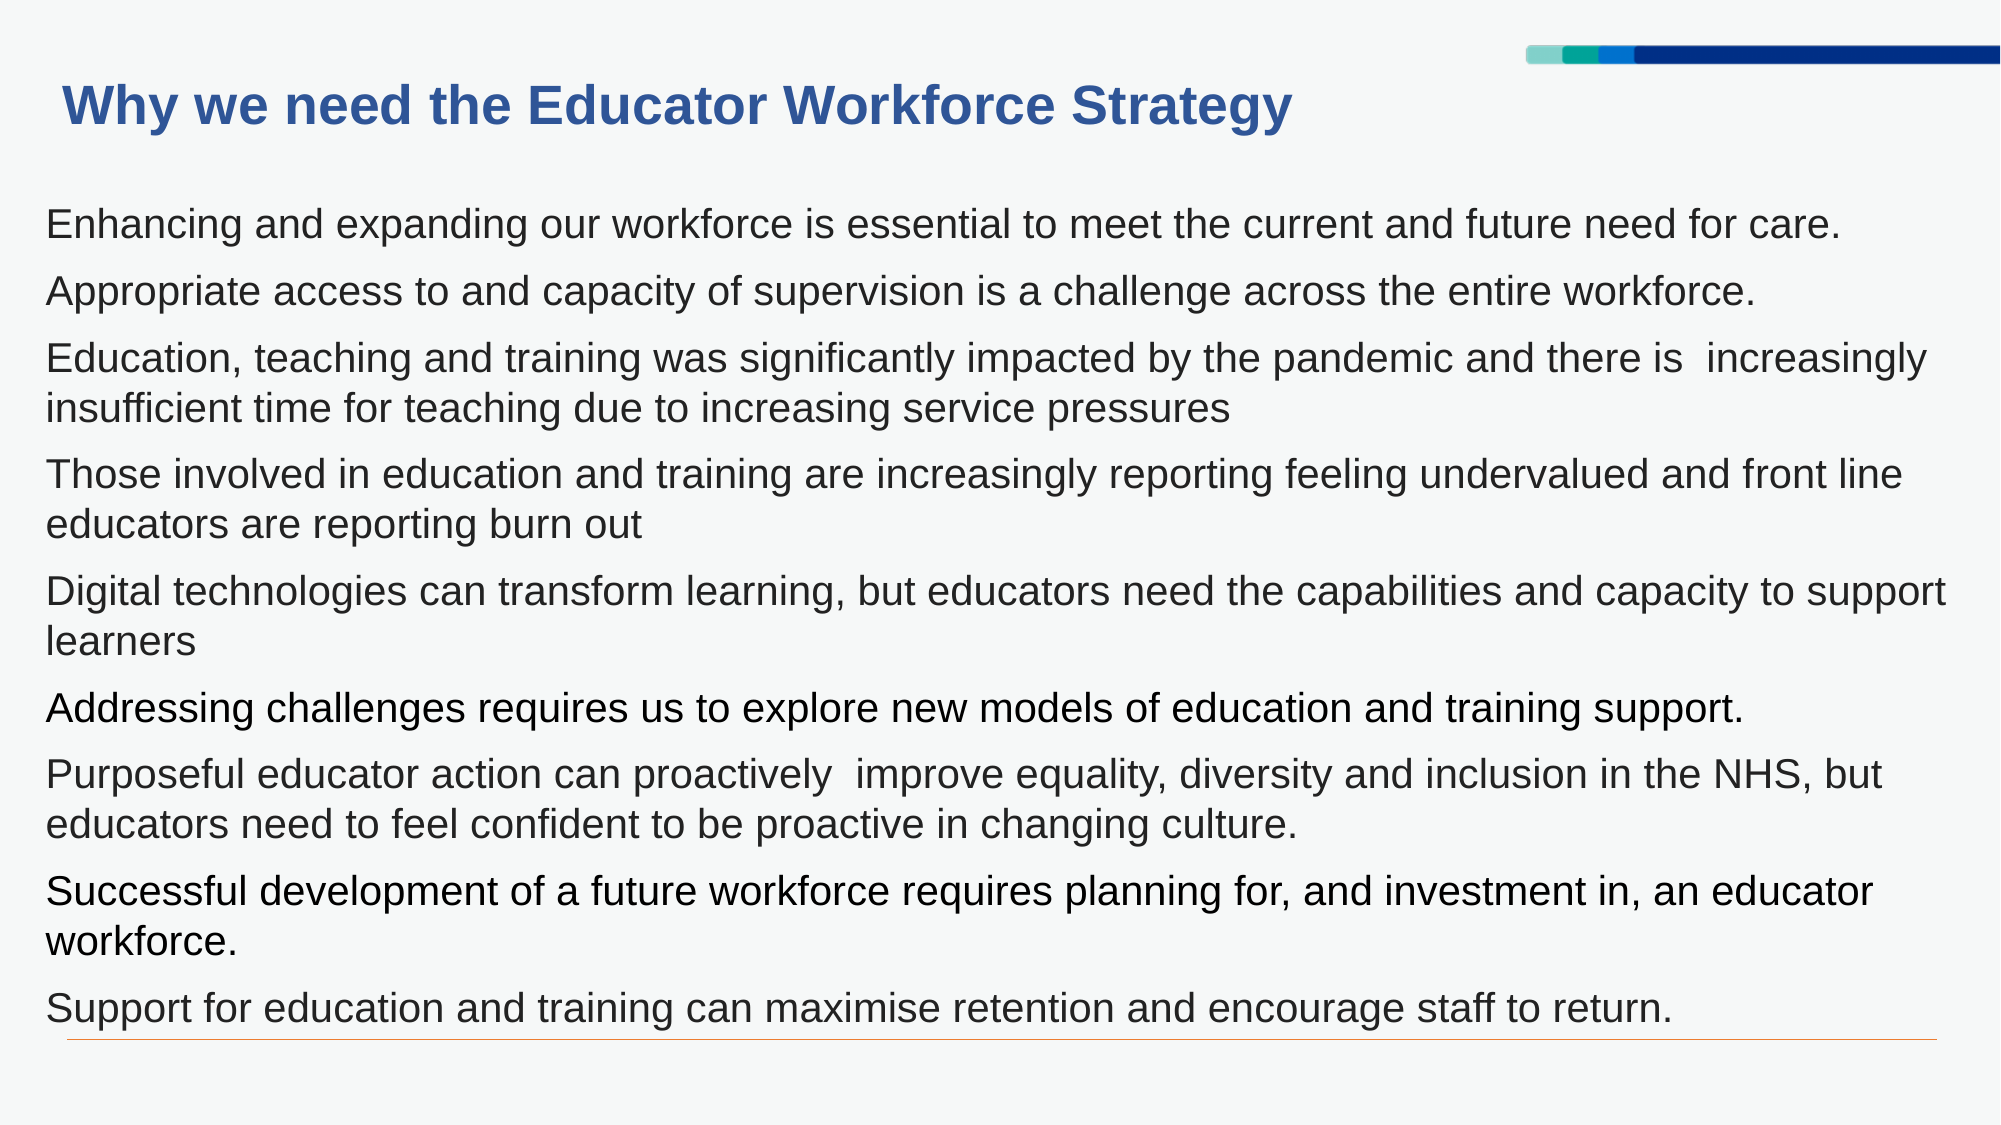

Why we need the Educator Workforce Strategy
Enhancing and expanding our workforce is essential to meet the current and future need for care.
Appropriate access to and capacity of supervision is a challenge across the entire workforce.
Education, teaching and training was significantly impacted by the pandemic and there is increasingly insufficient time for teaching due to increasing service pressures
Those involved in education and training are increasingly reporting feeling undervalued and front line educators are reporting burn out
Digital technologies can transform learning, but educators need the capabilities and capacity to support learners
Addressing challenges requires us to explore new models of education and training support.
Purposeful educator action can proactively improve equality, diversity and inclusion in the NHS, but educators need to feel confident to be proactive in changing culture.
Successful development of a future workforce requires planning for, and investment in, an educator workforce.
Support for education and training can maximise retention and encourage staff to return.